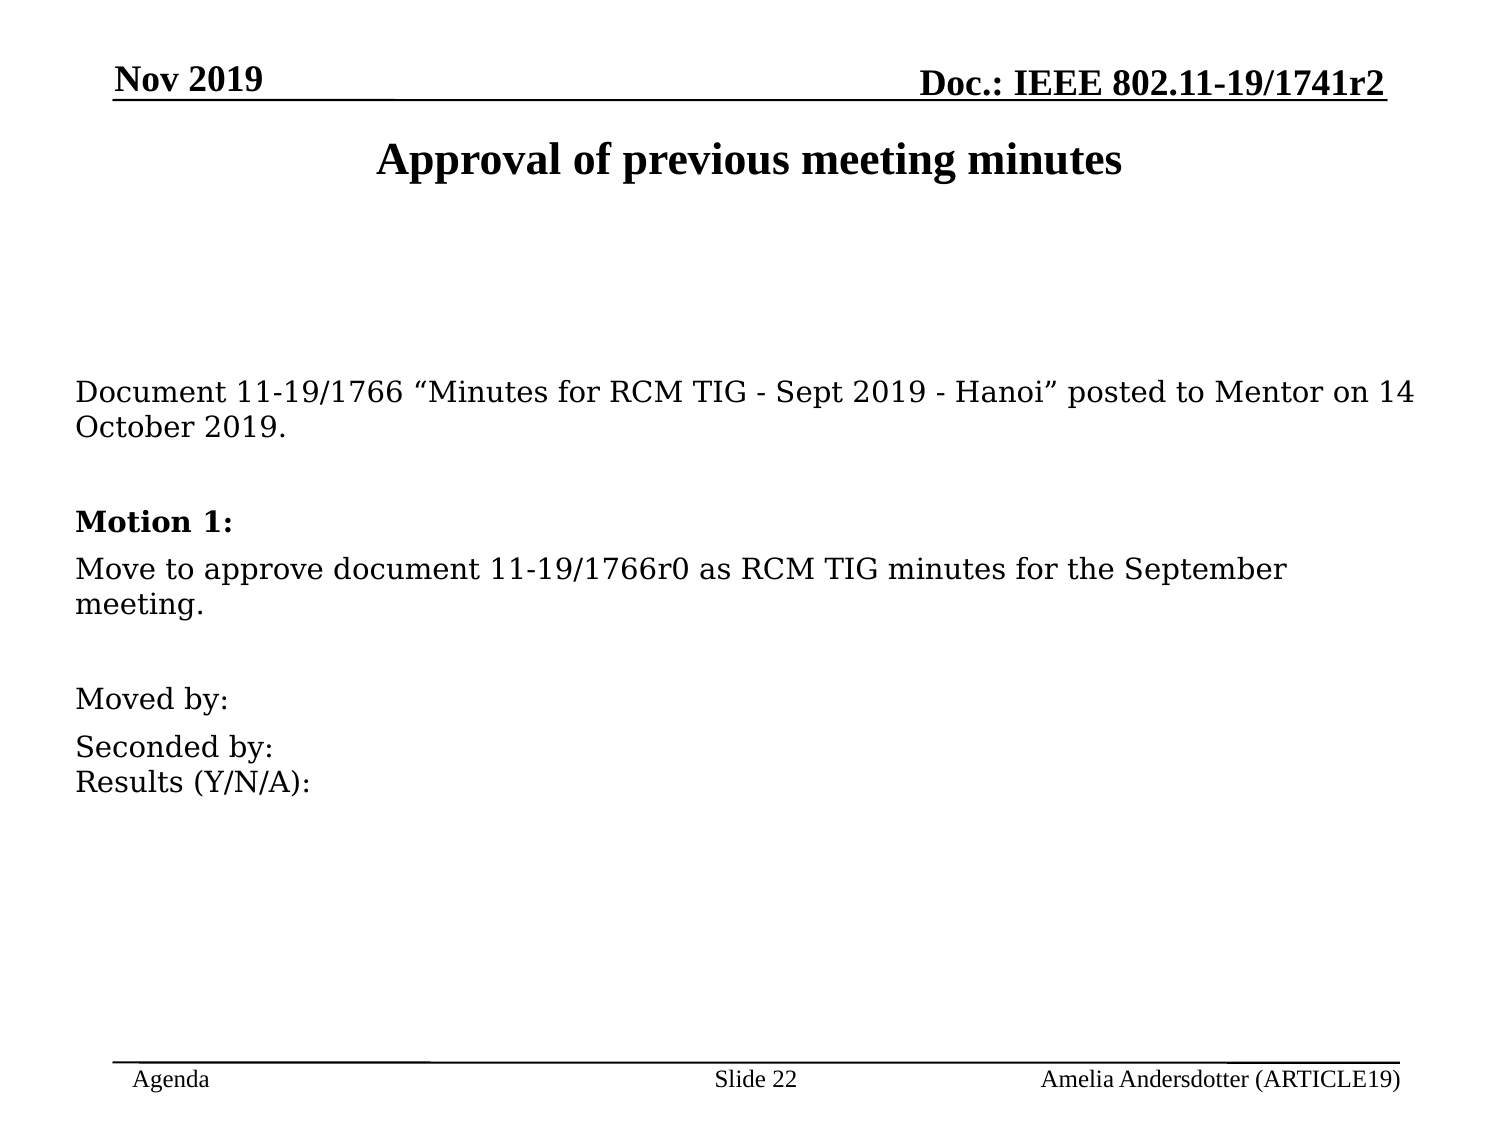

Nov 2019
Approval of previous meeting minutes
Document 11-19/1766 “Minutes for RCM TIG - Sept 2019 - Hanoi” posted to Mentor on 14 October 2019.
Motion 1:
Move to approve document 11-19/1766r0 as RCM TIG minutes for the September meeting.
Moved by:
Seconded by:
Results (Y/N/A):
Slide
Amelia Andersdotter (ARTICLE19)